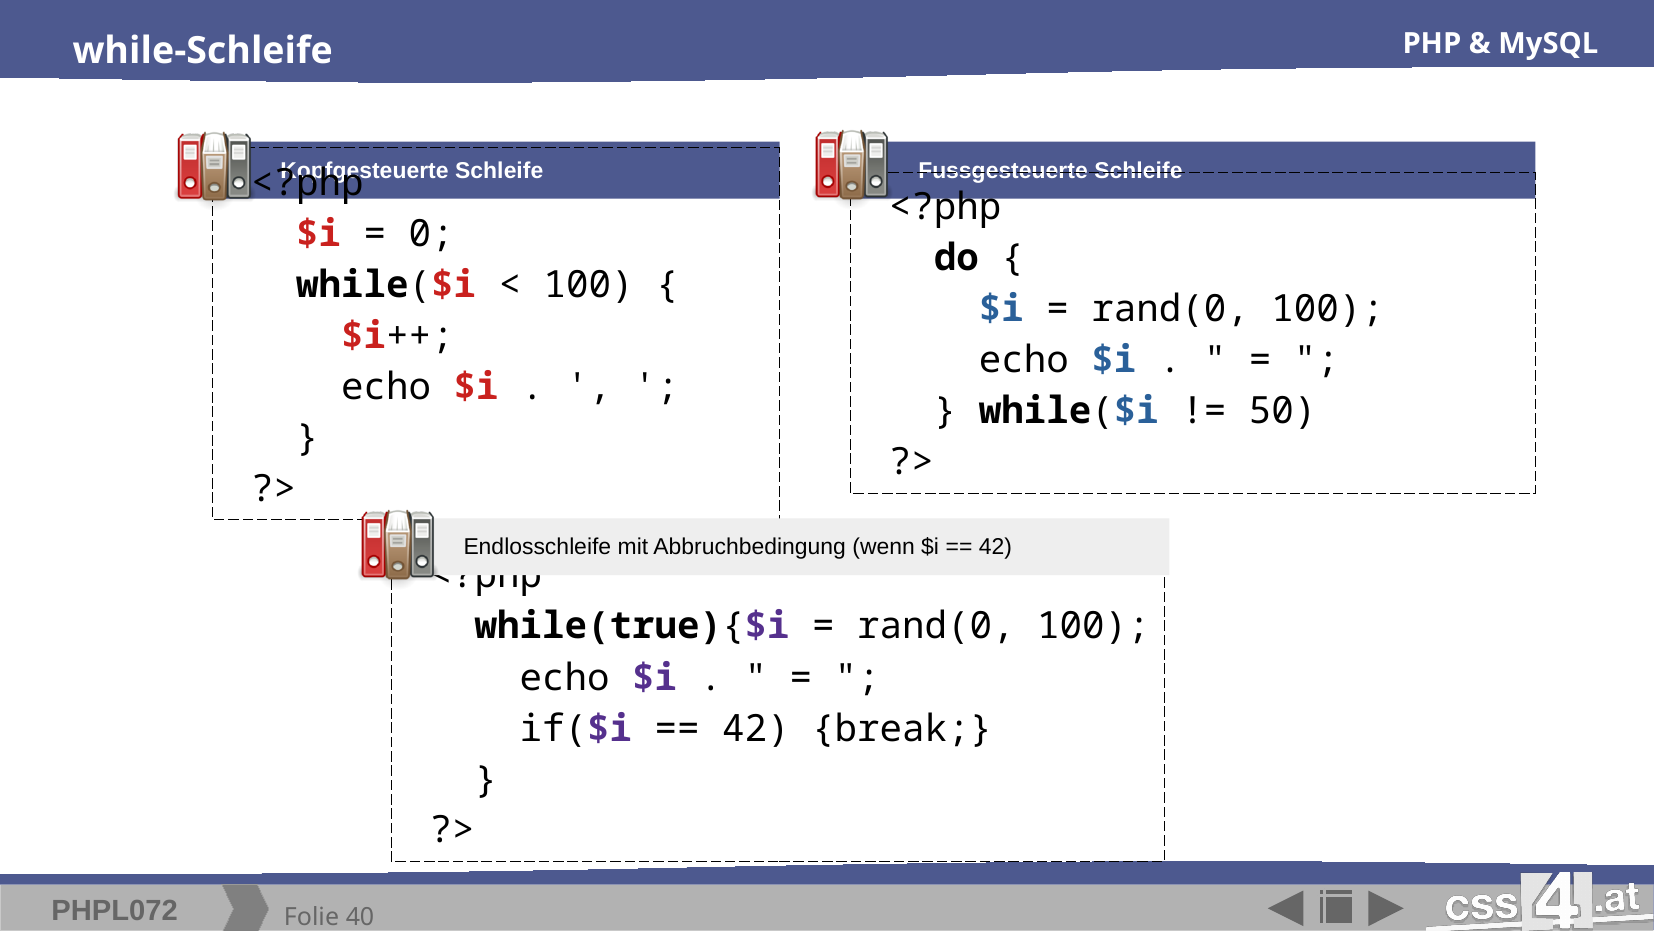

PHP & MySQL
while-Schleife
Kopfgesteuerte Schleife
Fussgesteuerte Schleife
<?php
 $i = 0;
 while($i < 100) {
 $i++;
 echo $i . ', ';
 }
?>
<?php
 do {
 $i = rand(0, 100);
 echo $i . " = ";
 } while($i != 50)
?>
Endlosschleife mit Abbruchbedingung (wenn $i == 42)
<?php
 while(true){$i = rand(0, 100);
 echo $i . " = ";
 if($i == 42) {break;}
 }
?>
PHPL072
Folie